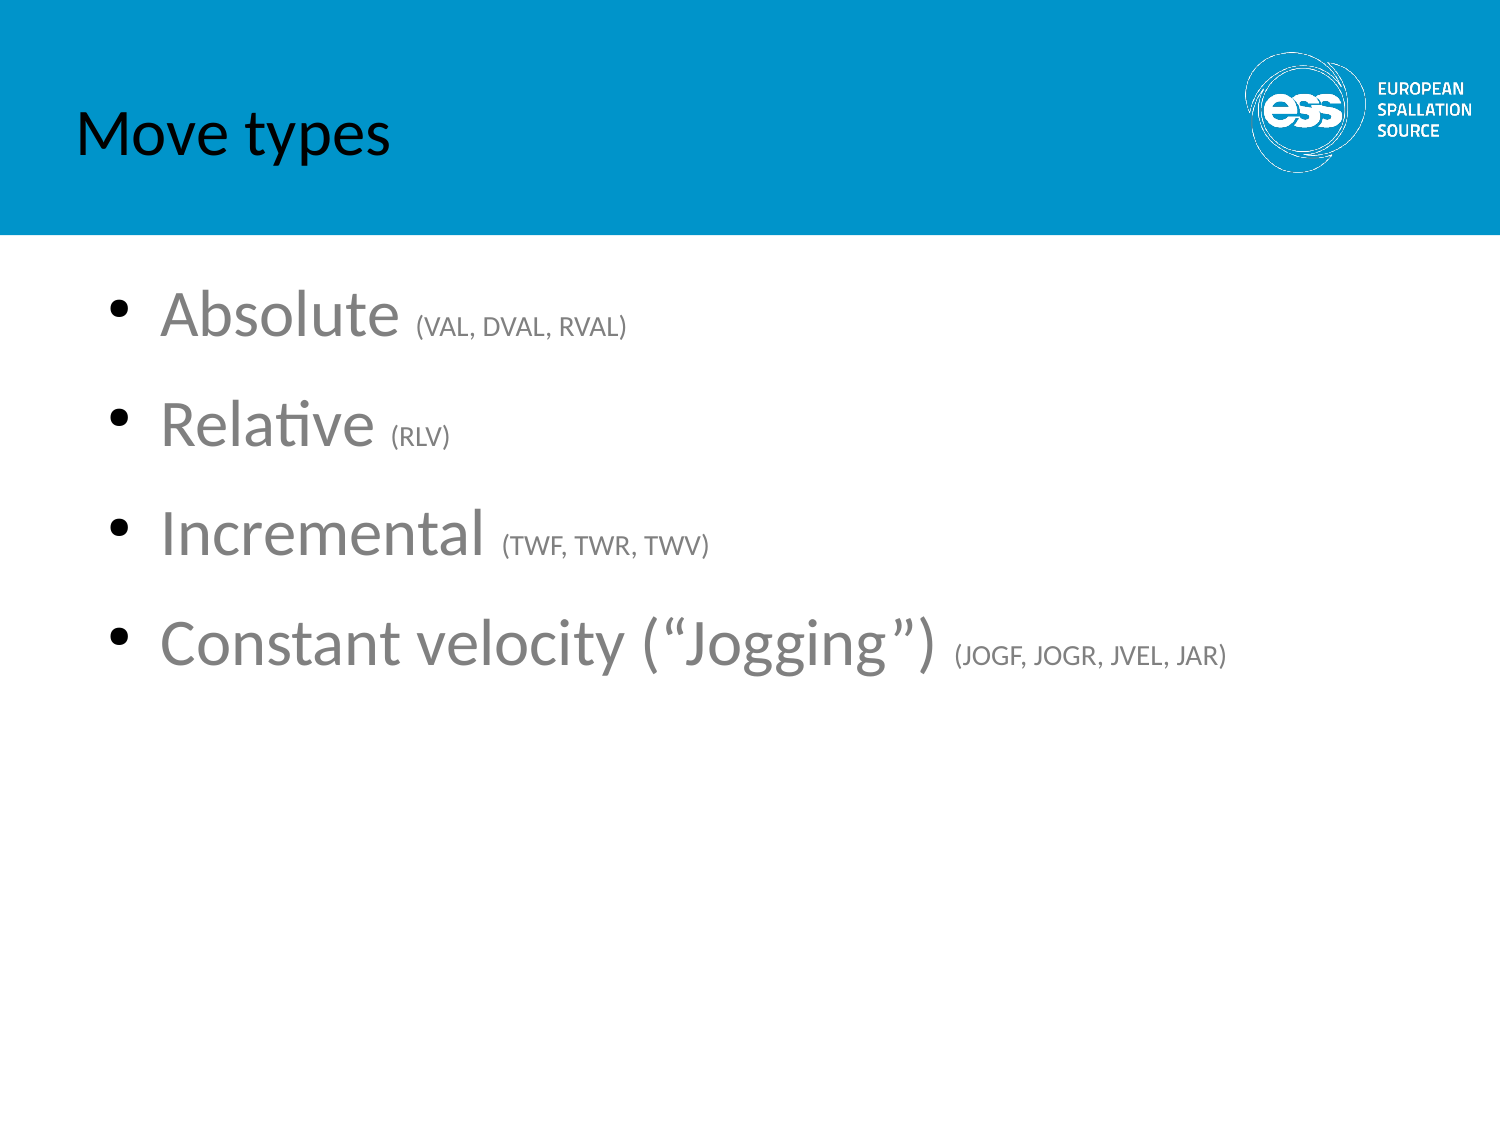

# Move types
Absolute (VAL, DVAL, RVAL)
Relative (RLV)
Incremental (TWF, TWR, TWV)
Constant velocity (“Jogging”) (JOGF, JOGR, JVEL, JAR)